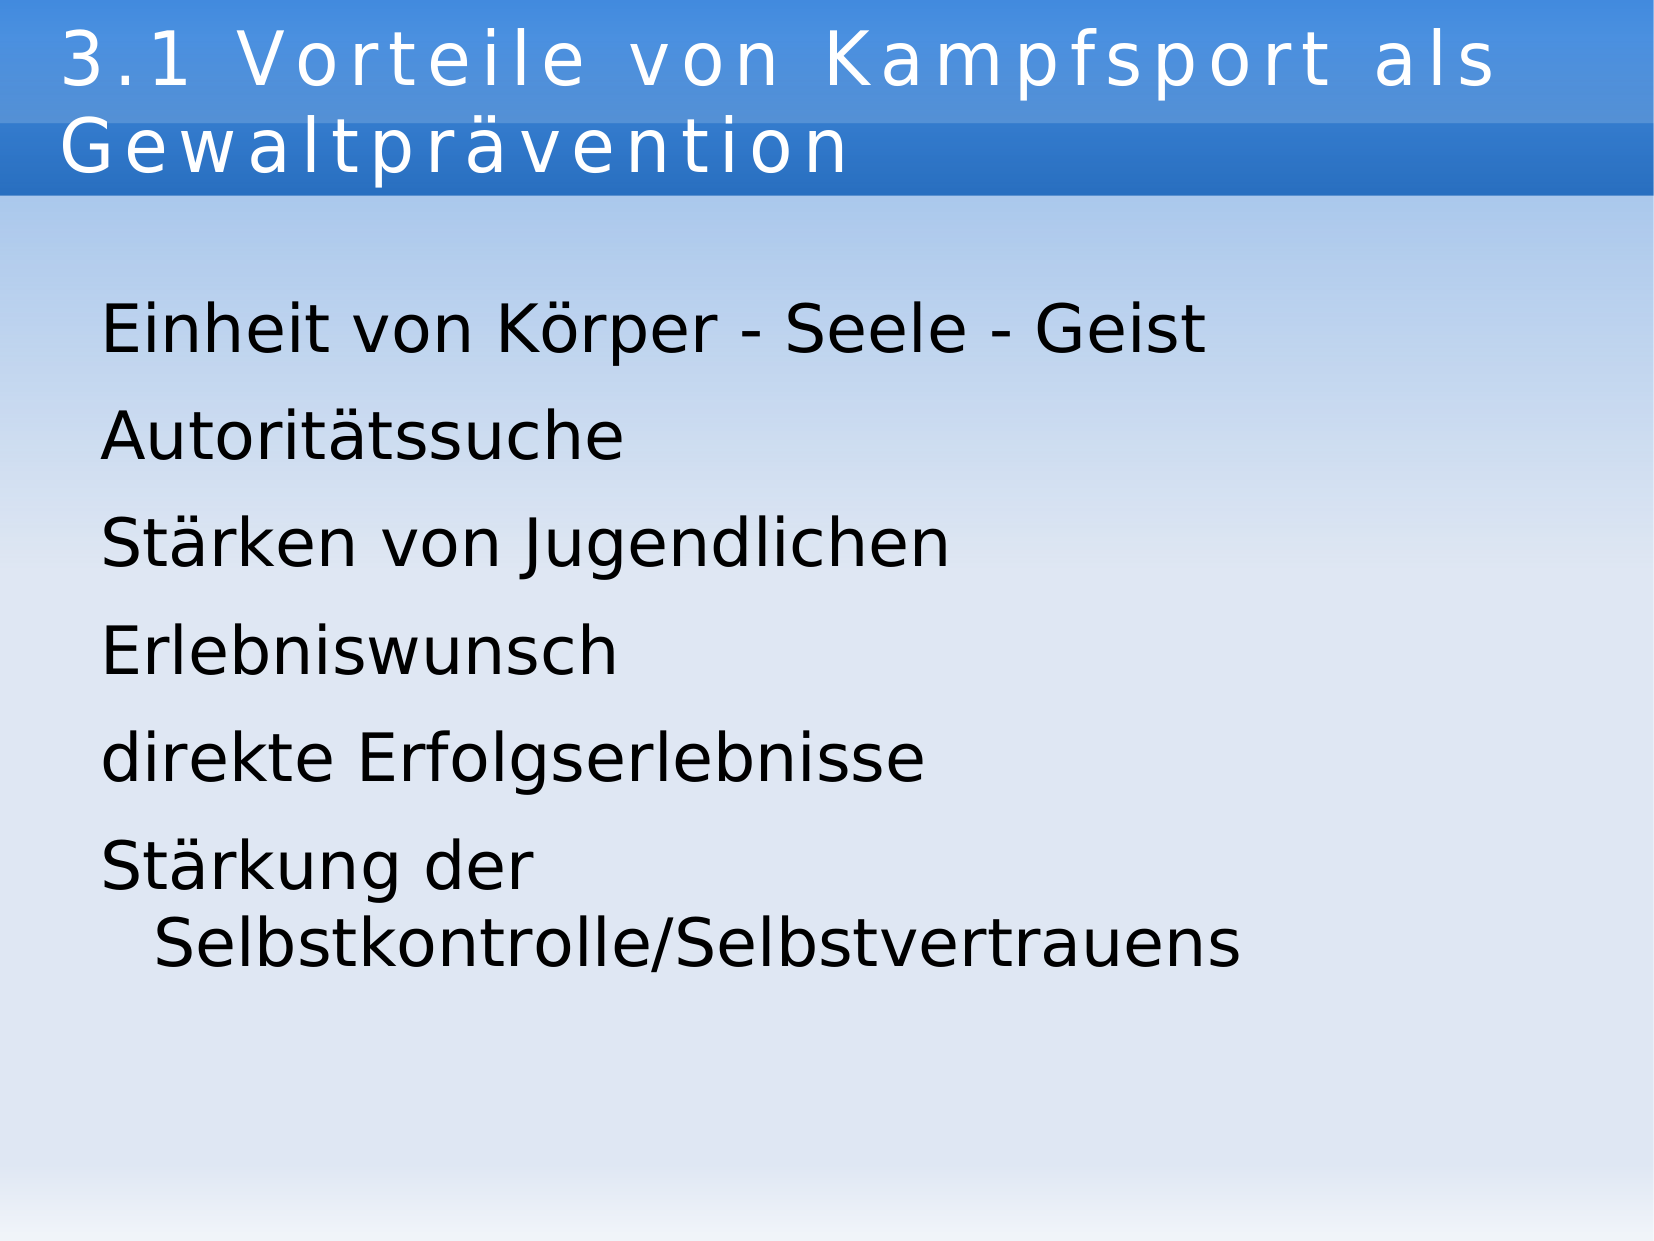

# 3.1 Vorteile von Kampfsport als Gewaltprävention
Einheit von Körper - Seele - Geist
Autoritätssuche
Stärken von Jugendlichen
Erlebniswunsch
direkte Erfolgserlebnisse
Stärkung der Selbstkontrolle/Selbstvertrauens